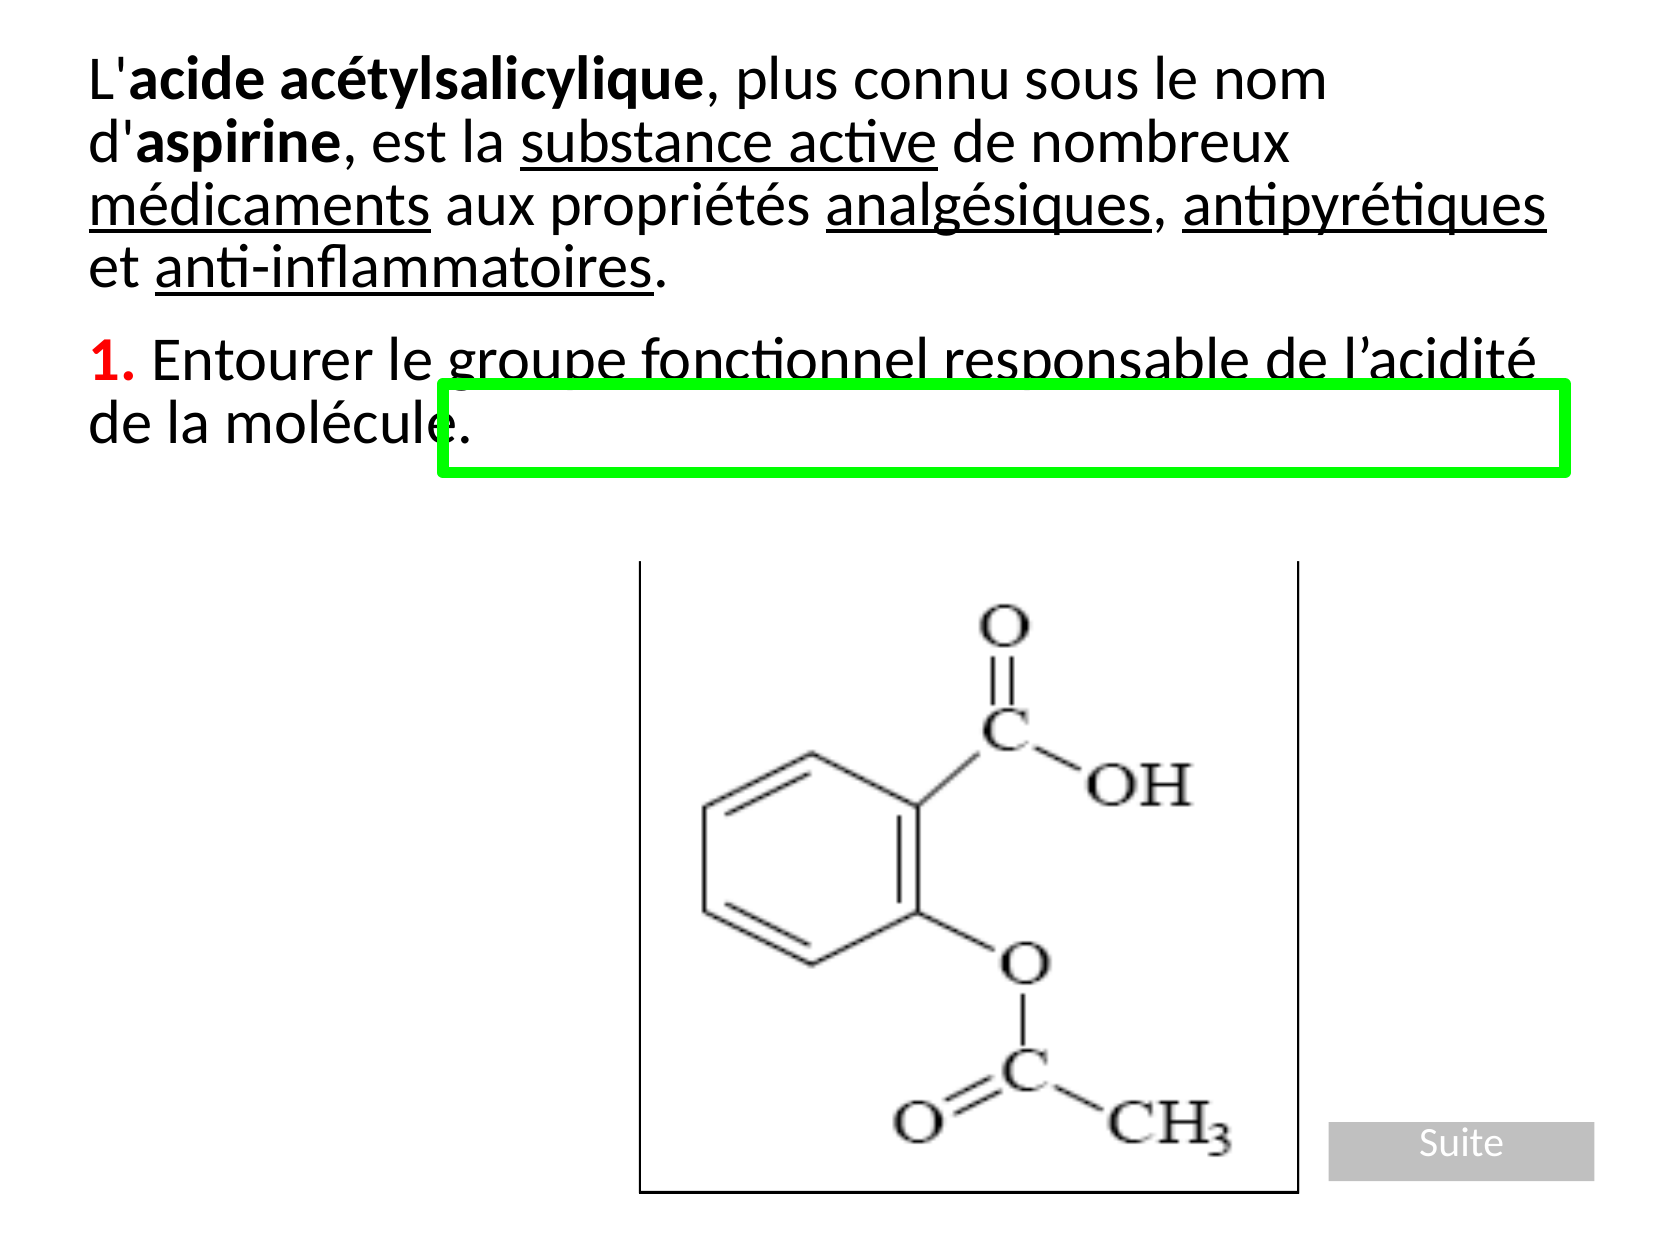

# L'acide acétylsalicylique, plus connu sous le nom d'aspirine, est la substance active de nombreux médicaments aux propriétés analgésiques, antipyrétiques et anti-inflammatoires.
1. Entourer le groupe fonctionnel responsable de l’acidité de la molécule.
Suite